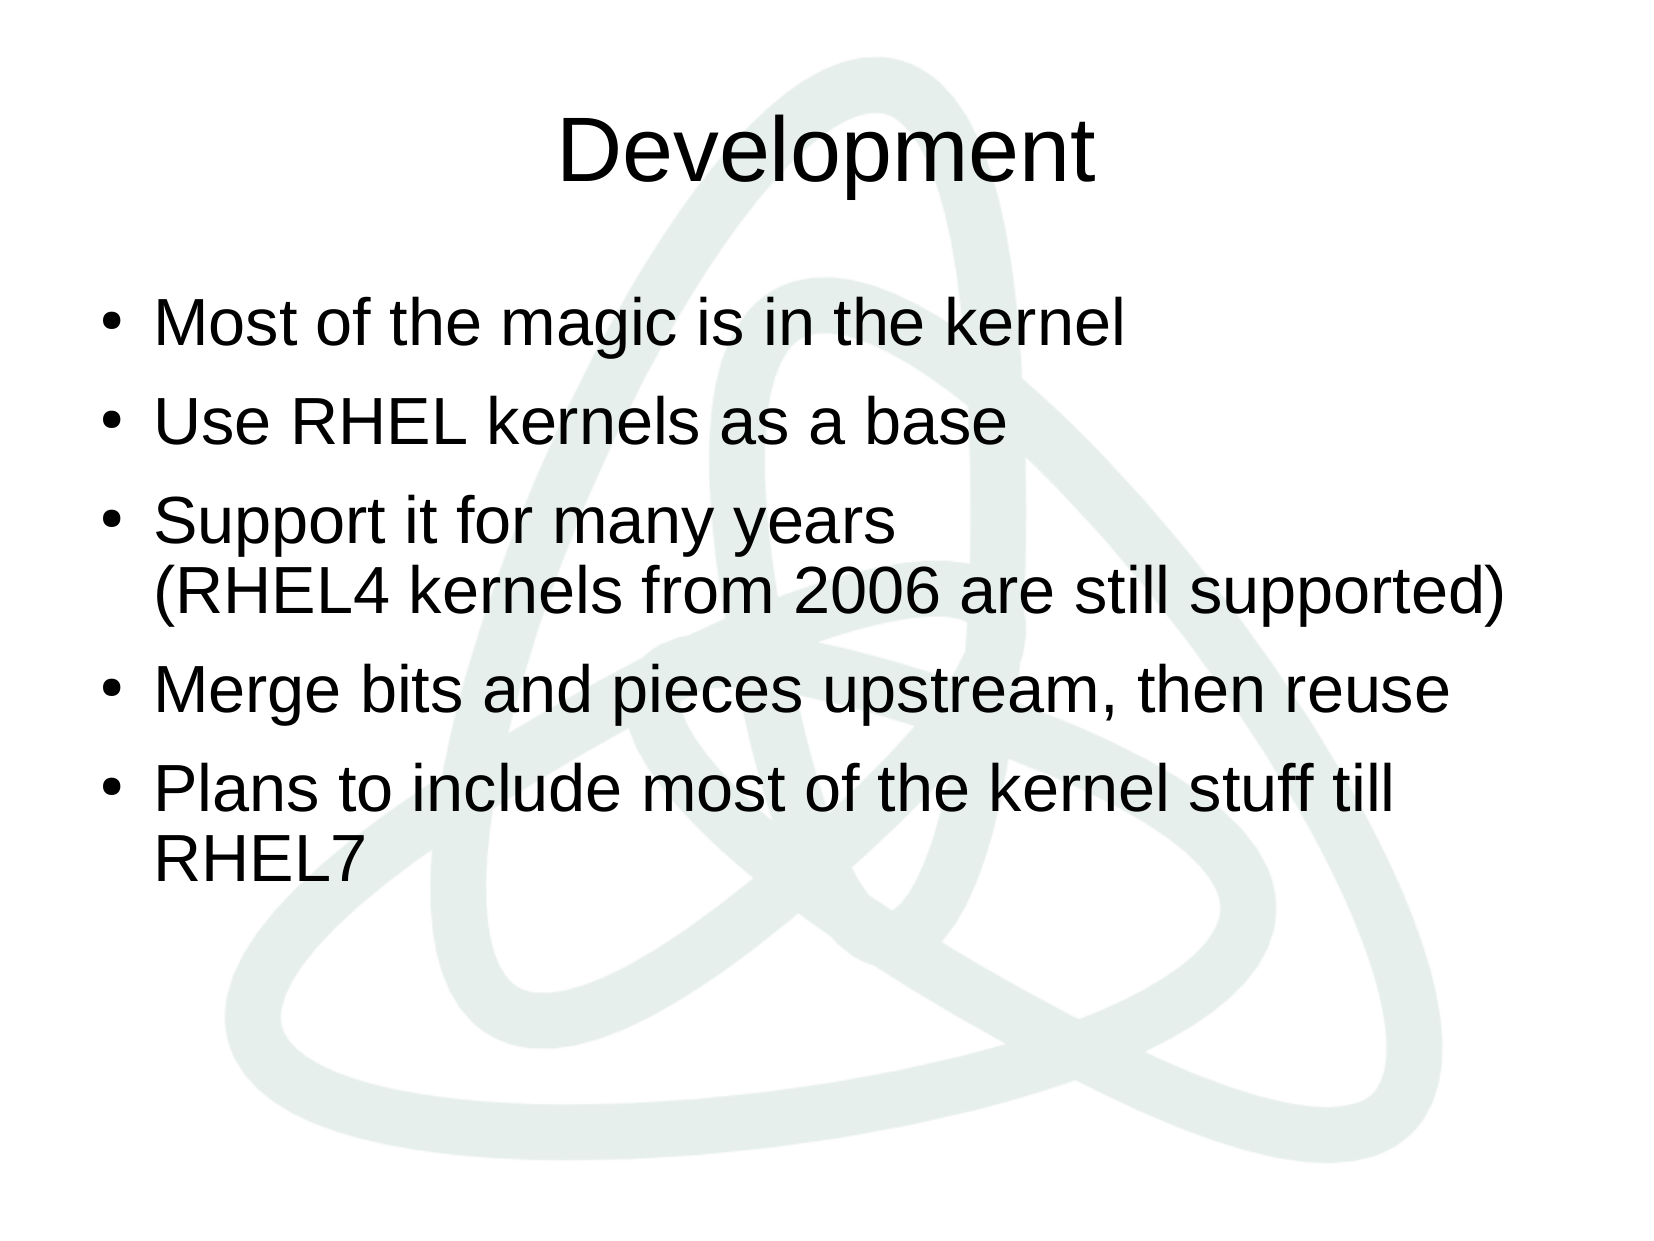

# Development
Most of the magic is in the kernel
Use RHEL kernels as a base
Support it for many years
(RHEL4 kernels from 2006 are still supported)
Merge bits and pieces upstream, then reuse
Plans to include most of the kernel stuff till RHEL7